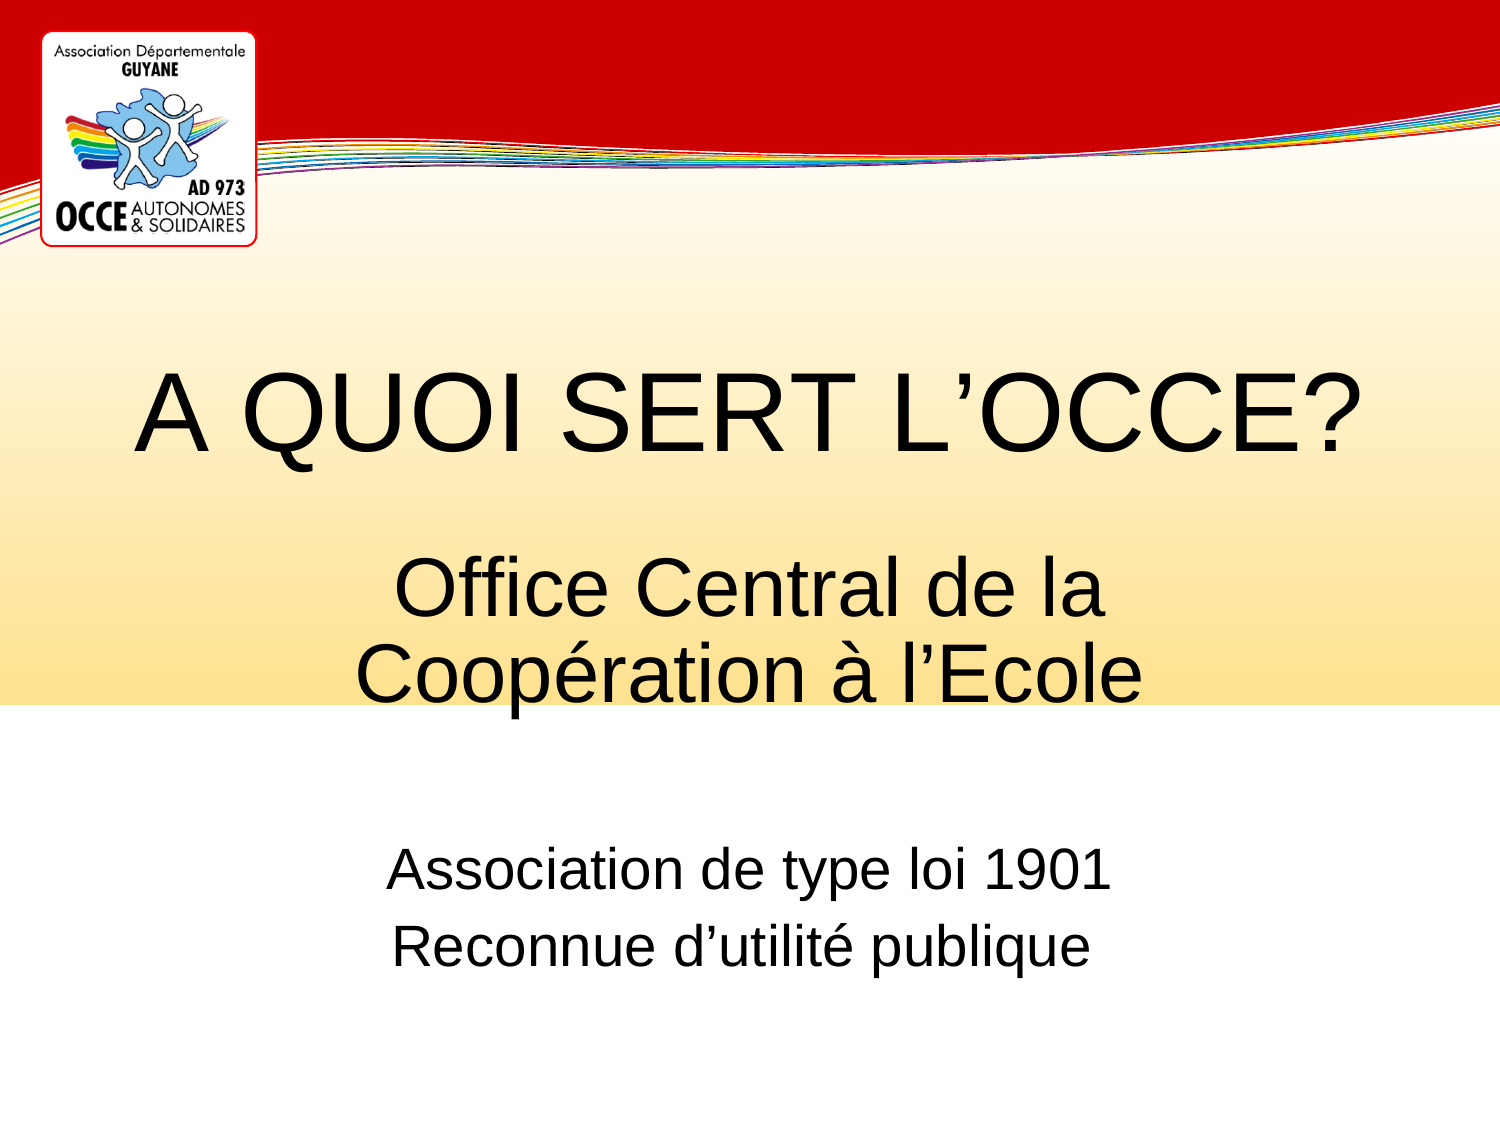

# A QUOI SERT L’OCCE?
Office Central de la Coopération à l’Ecole
Association de type loi 1901
Reconnue d’utilité publique